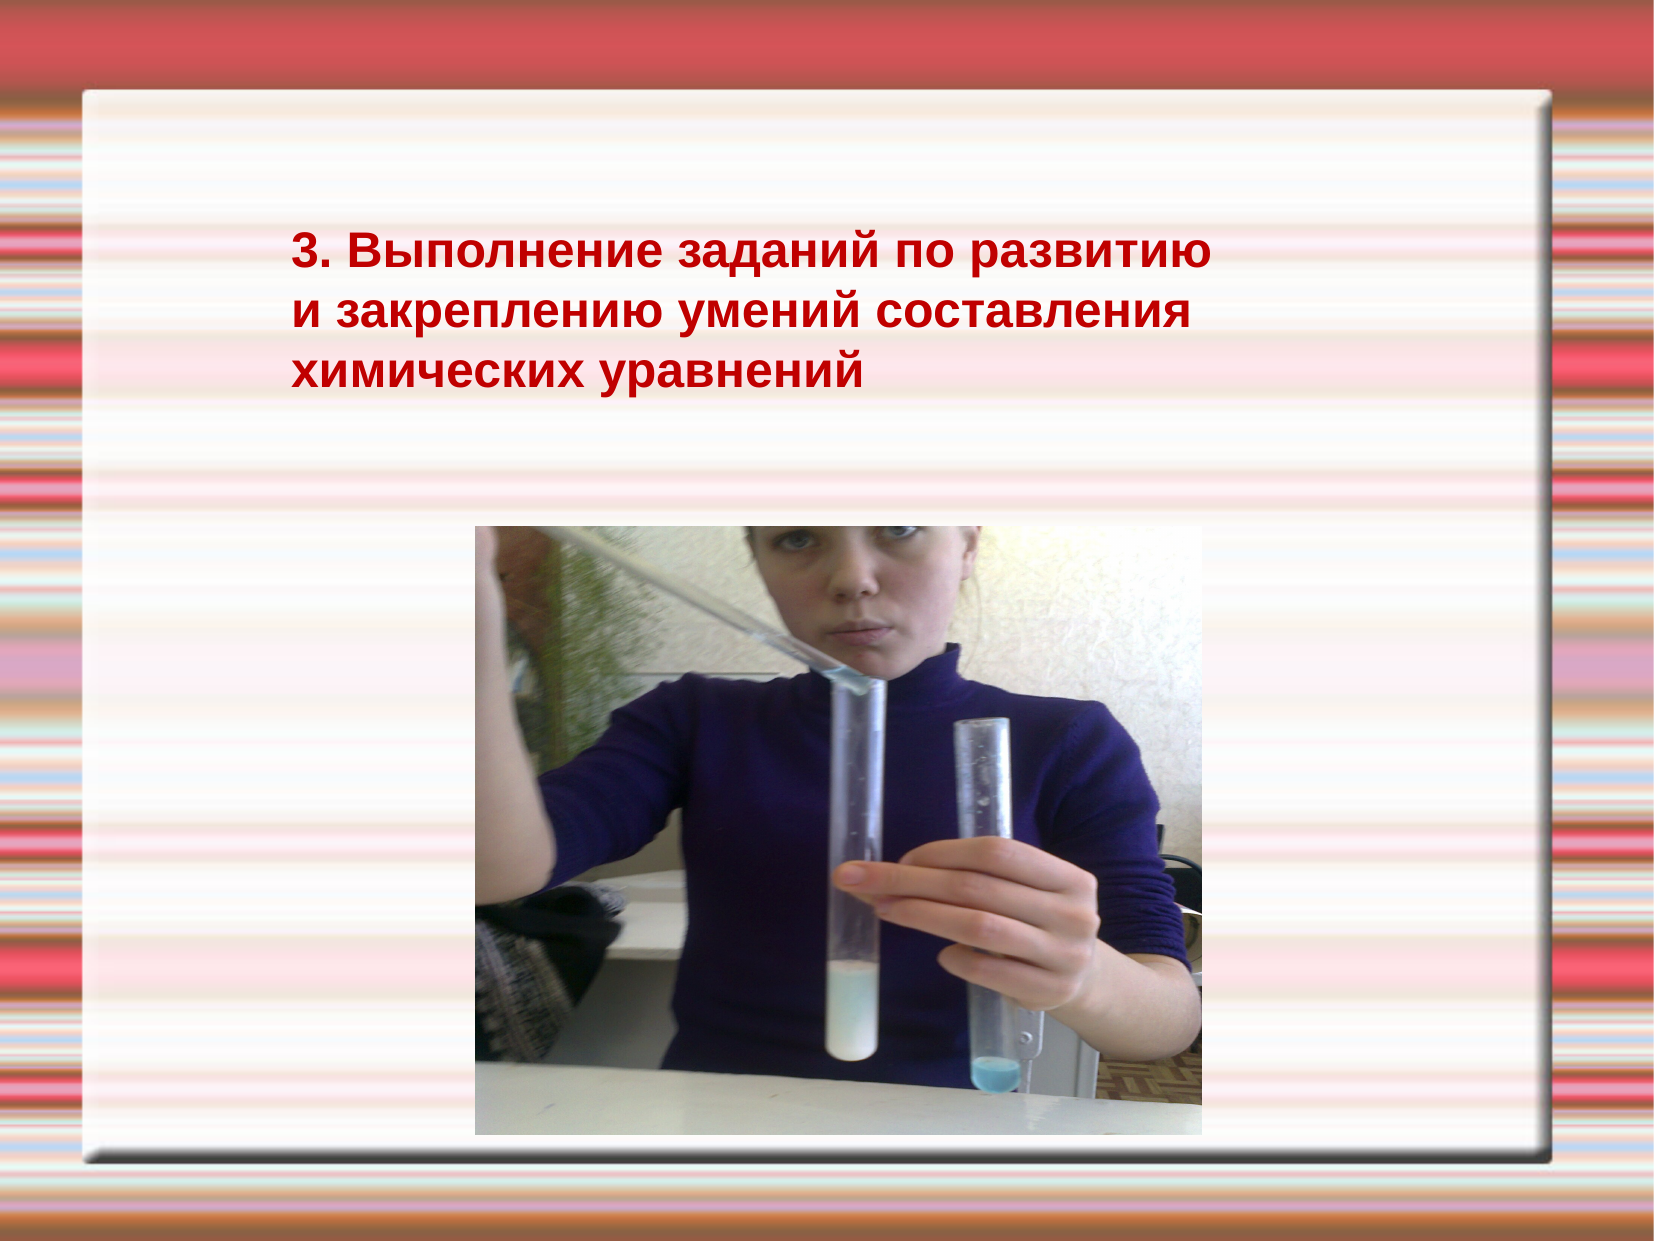

3. Выполнение заданий по развитию и закреплению умений составления химических уравнений
Ход урока: